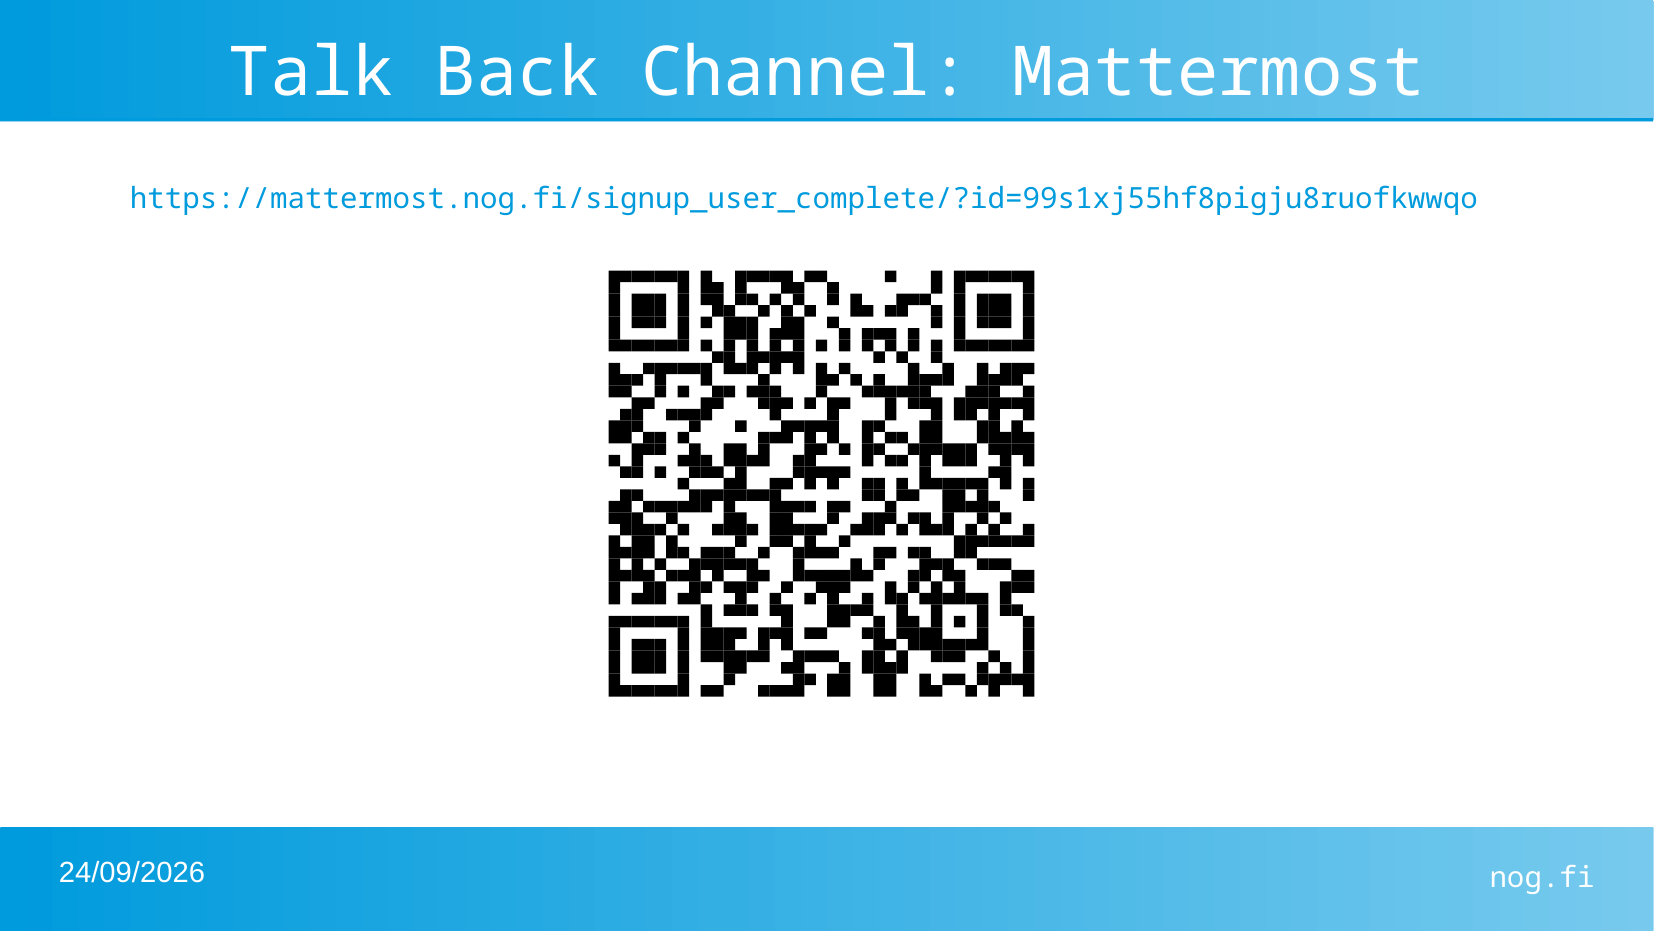

# Talk Back Channel: Mattermost
https://mattermost.nog.fi/signup_user_complete/?id=99s1xj55hf8pigju8ruofkwwqo
4